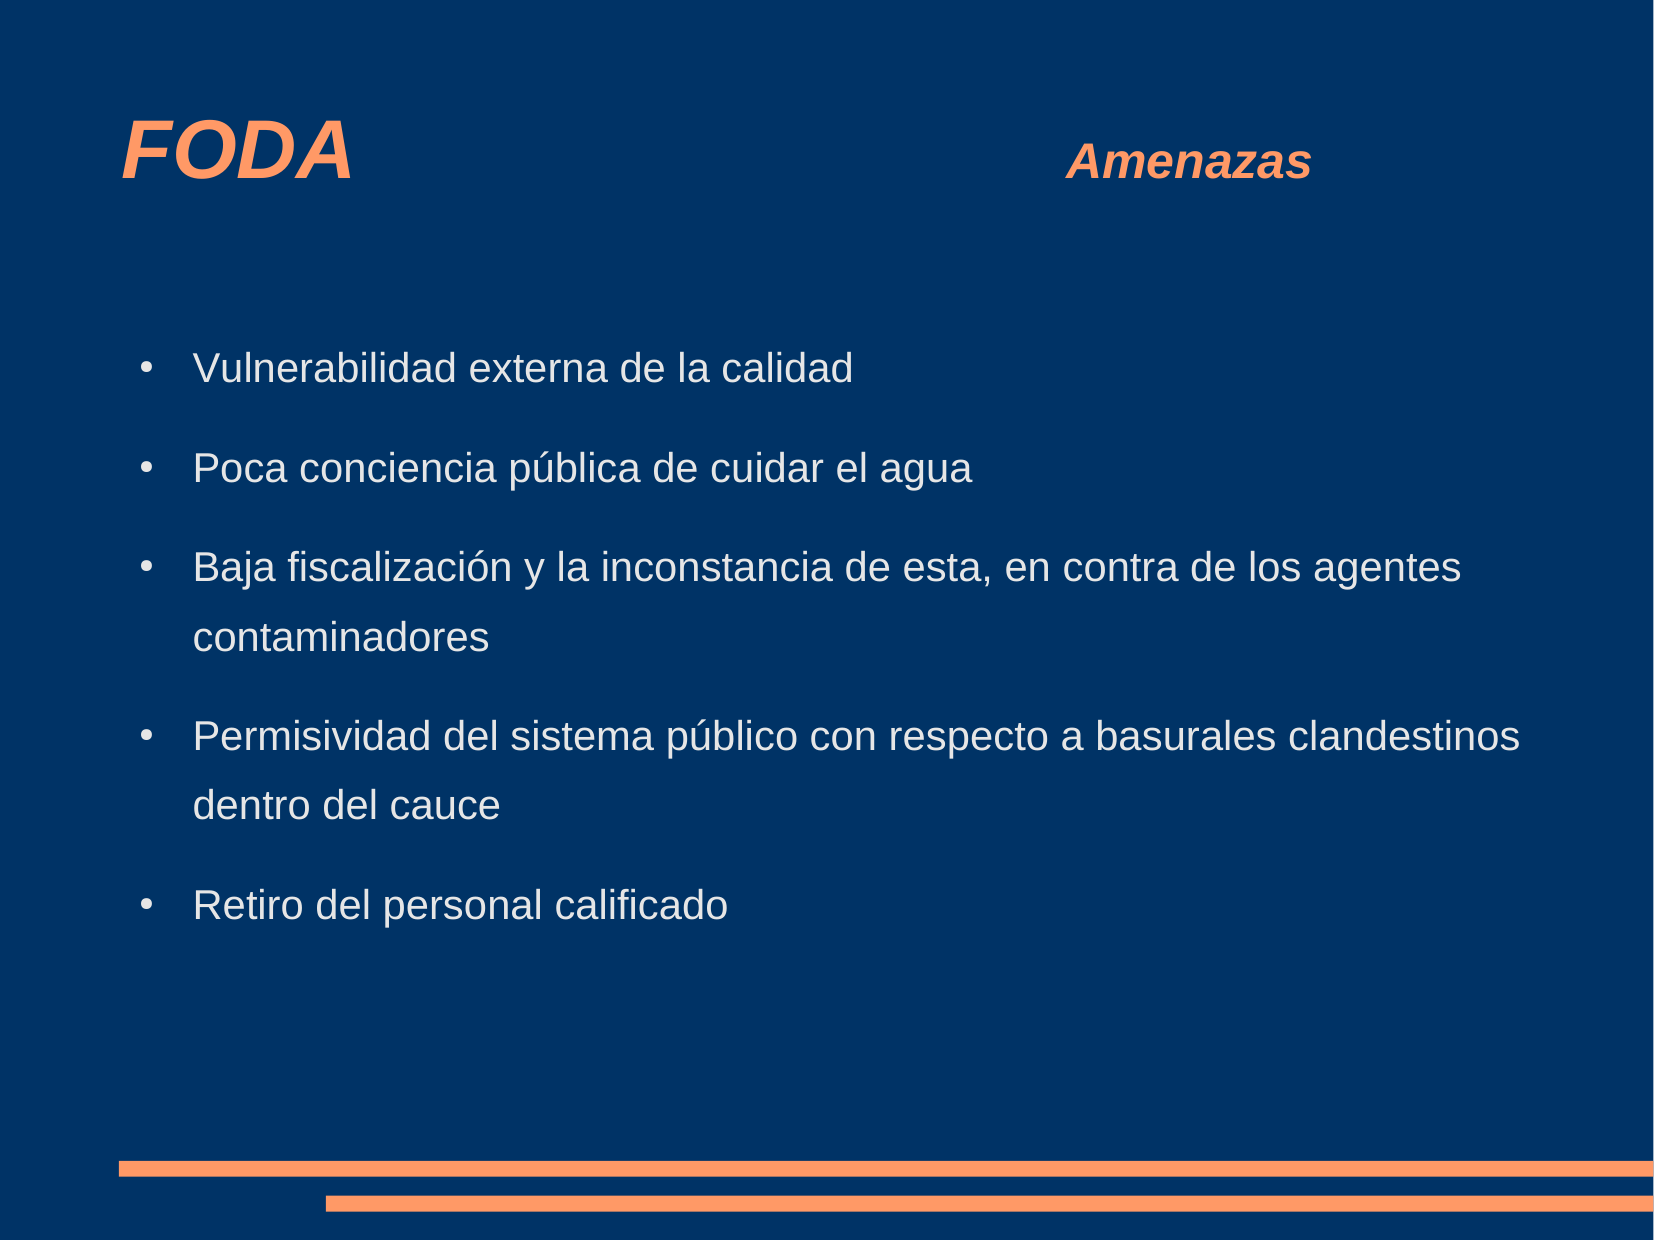

# FODA							Amenazas
Vulnerabilidad externa de la calidad
Poca conciencia pública de cuidar el agua
Baja fiscalización y la inconstancia de esta, en contra de los agentes contaminadores
Permisividad del sistema público con respecto a basurales clandestinos dentro del cauce
Retiro del personal calificado